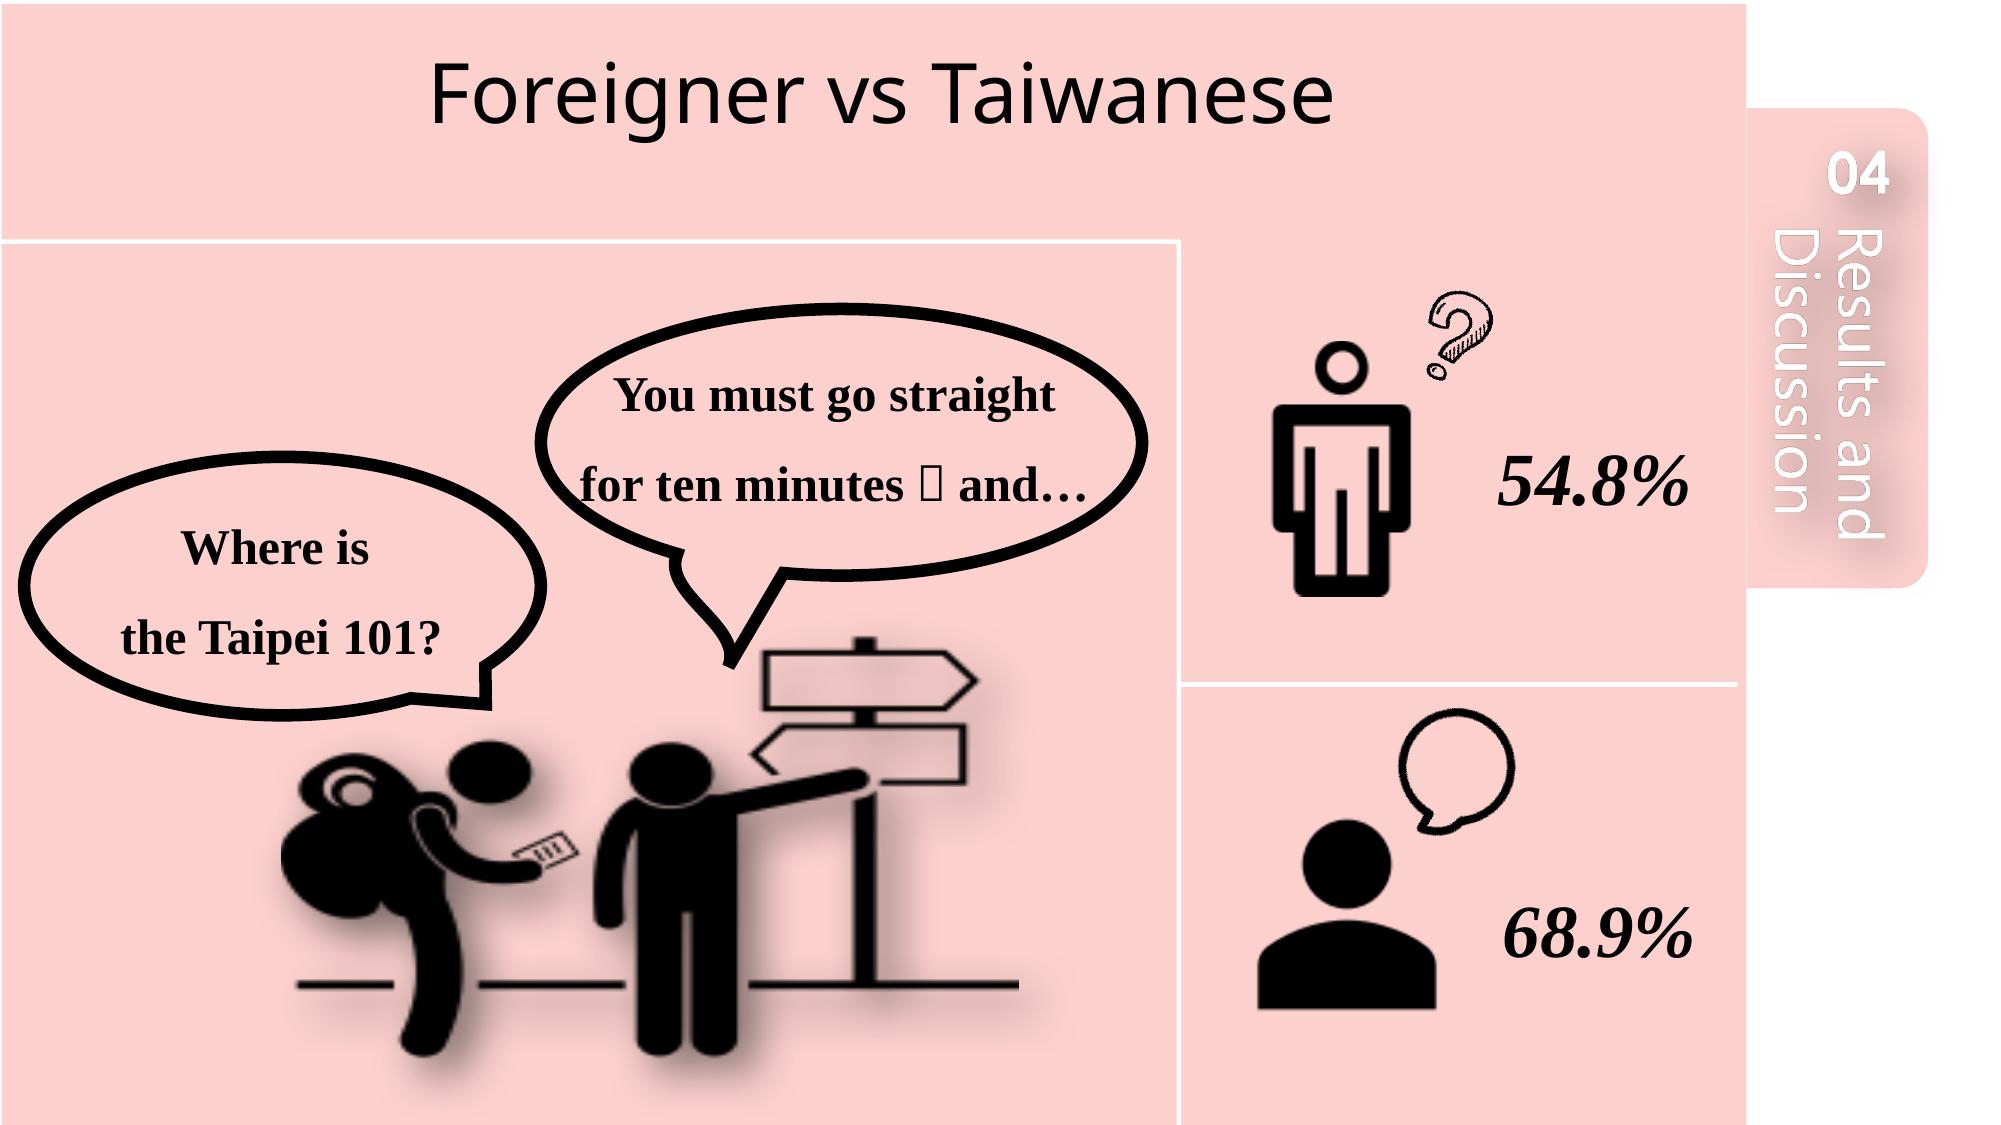

# Foreigner vs Taiwanese
54.8%
You must go straight
for ten minutes，and…
Where is
the Taipei 101?
68.9%